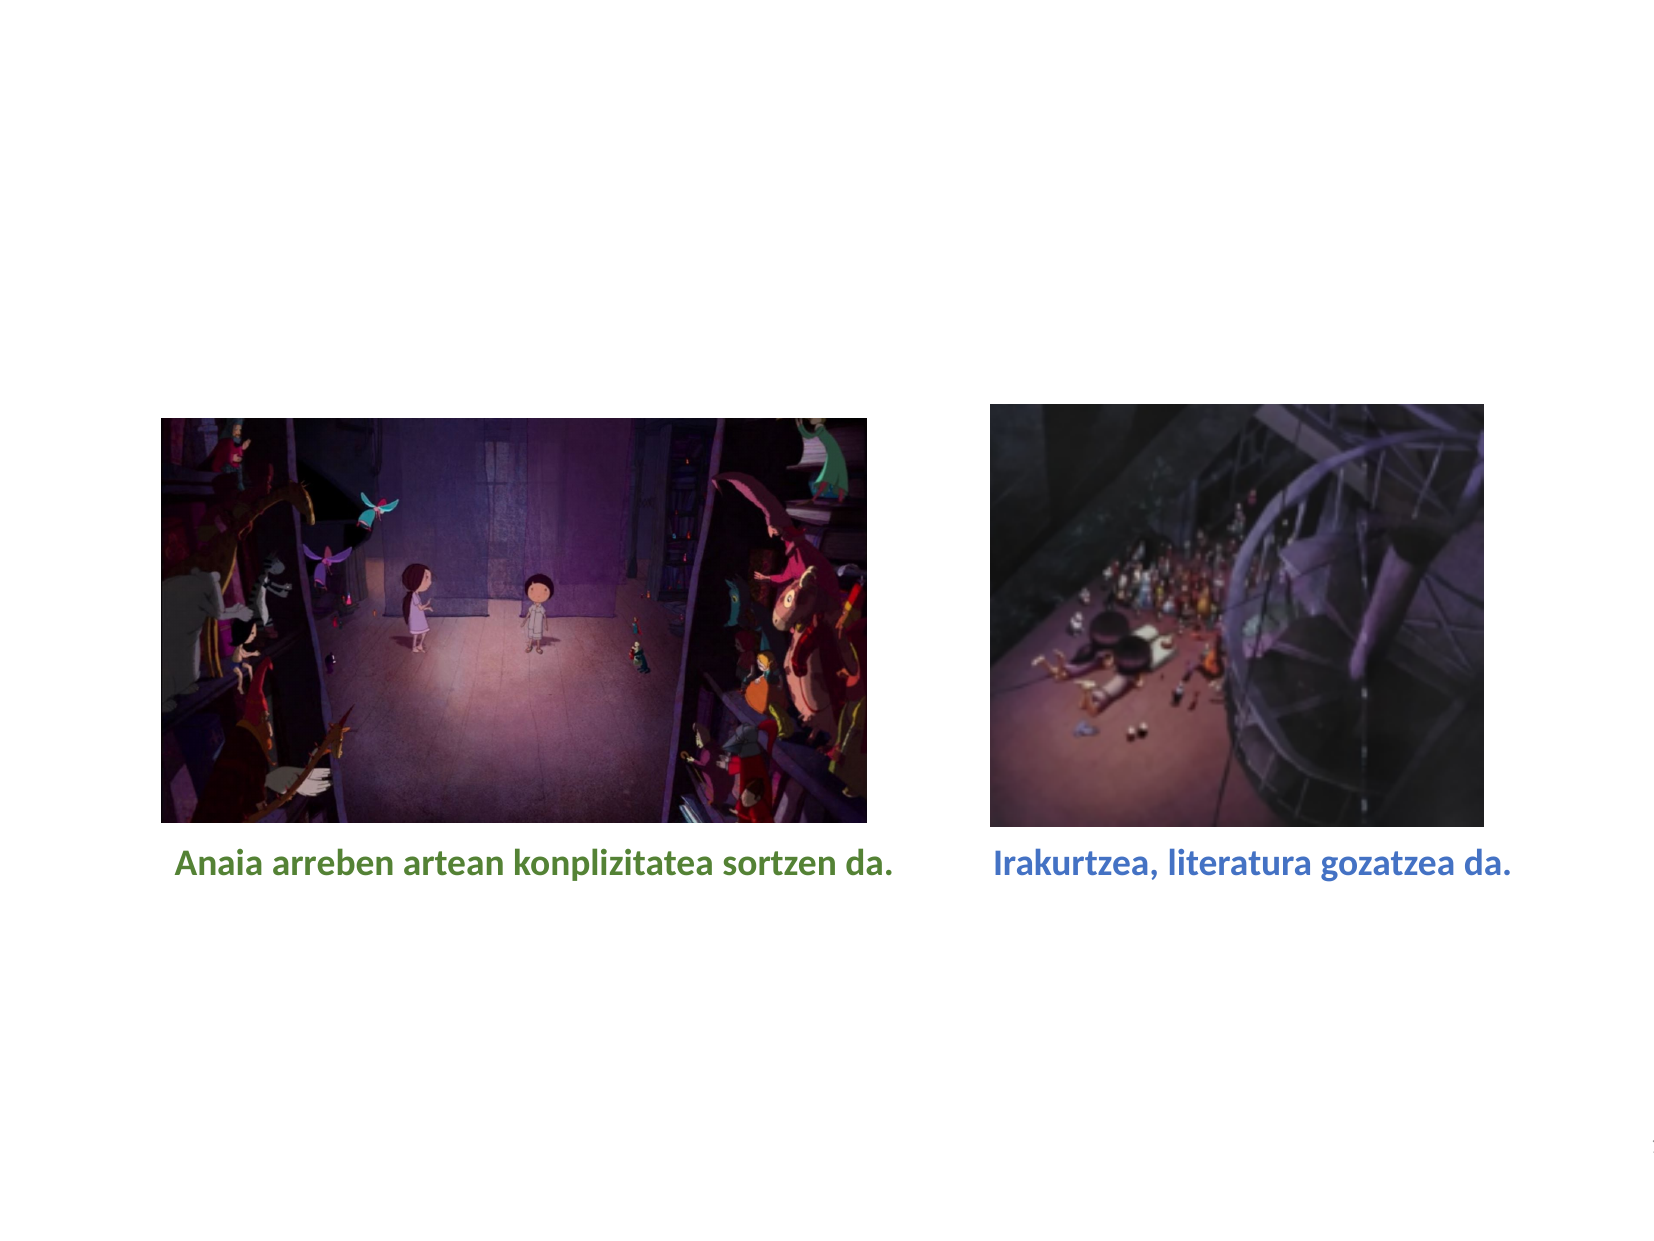

Anaia arreben artean konplizitatea sortzen da.
Irakurtzea, literatura gozatzea da.